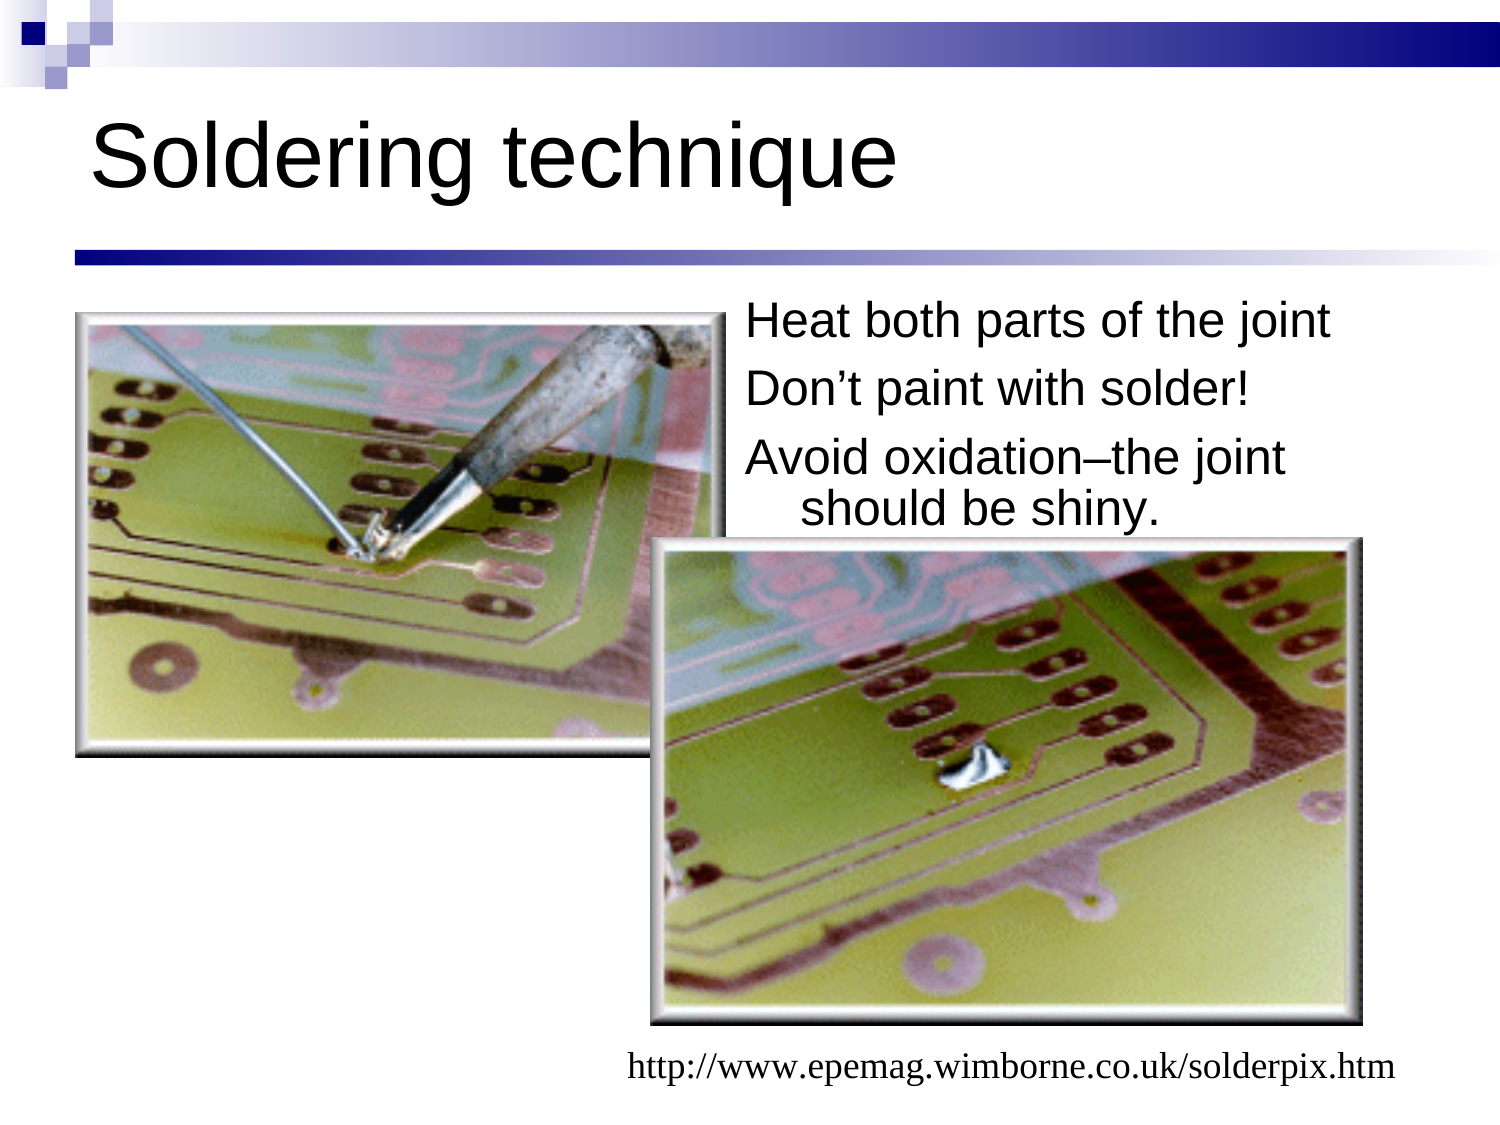

# Soldering technique
Heat both parts of the joint
Don’t paint with solder!
Avoid oxidation–the joint should be shiny.
http://www.epemag.wimborne.co.uk/solderpix.htm